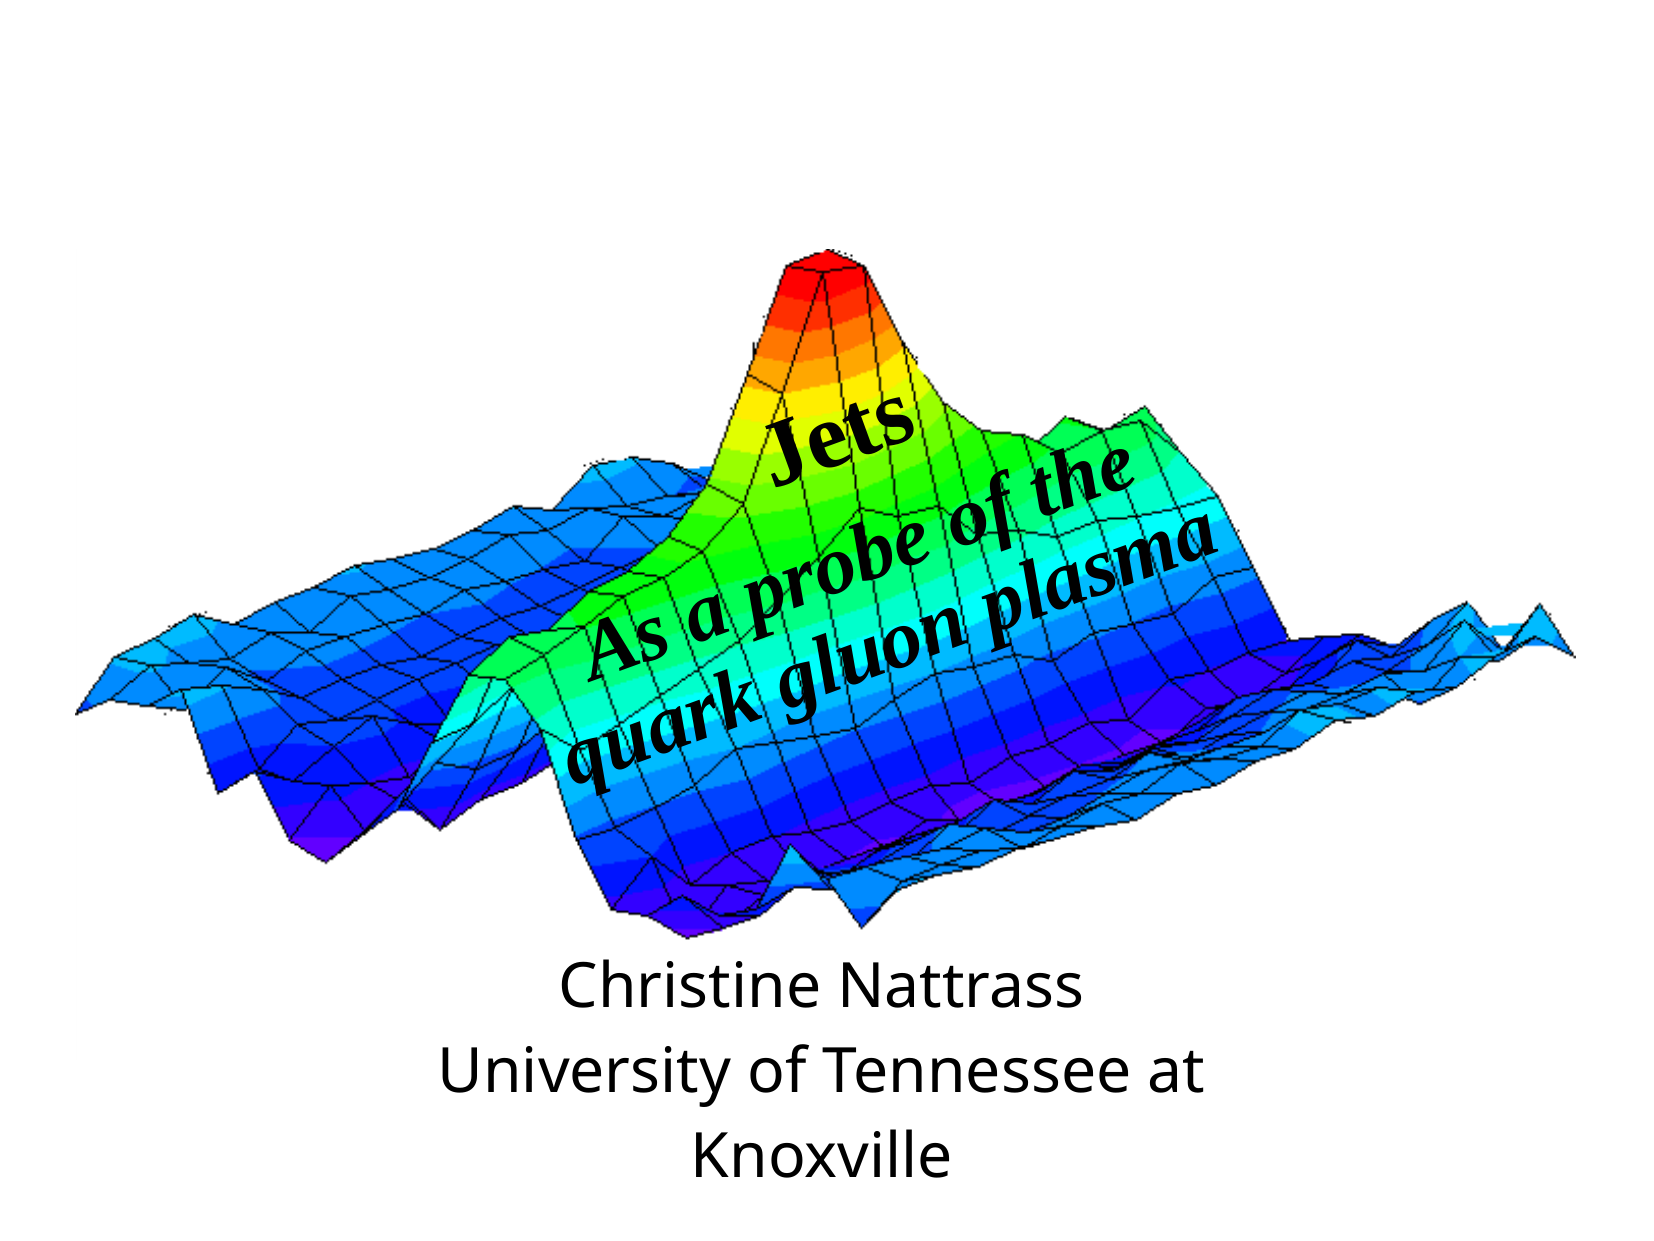

Jets
As a probe of the quark gluon plasma
Christine Nattrass
University of Tennessee at Knoxville